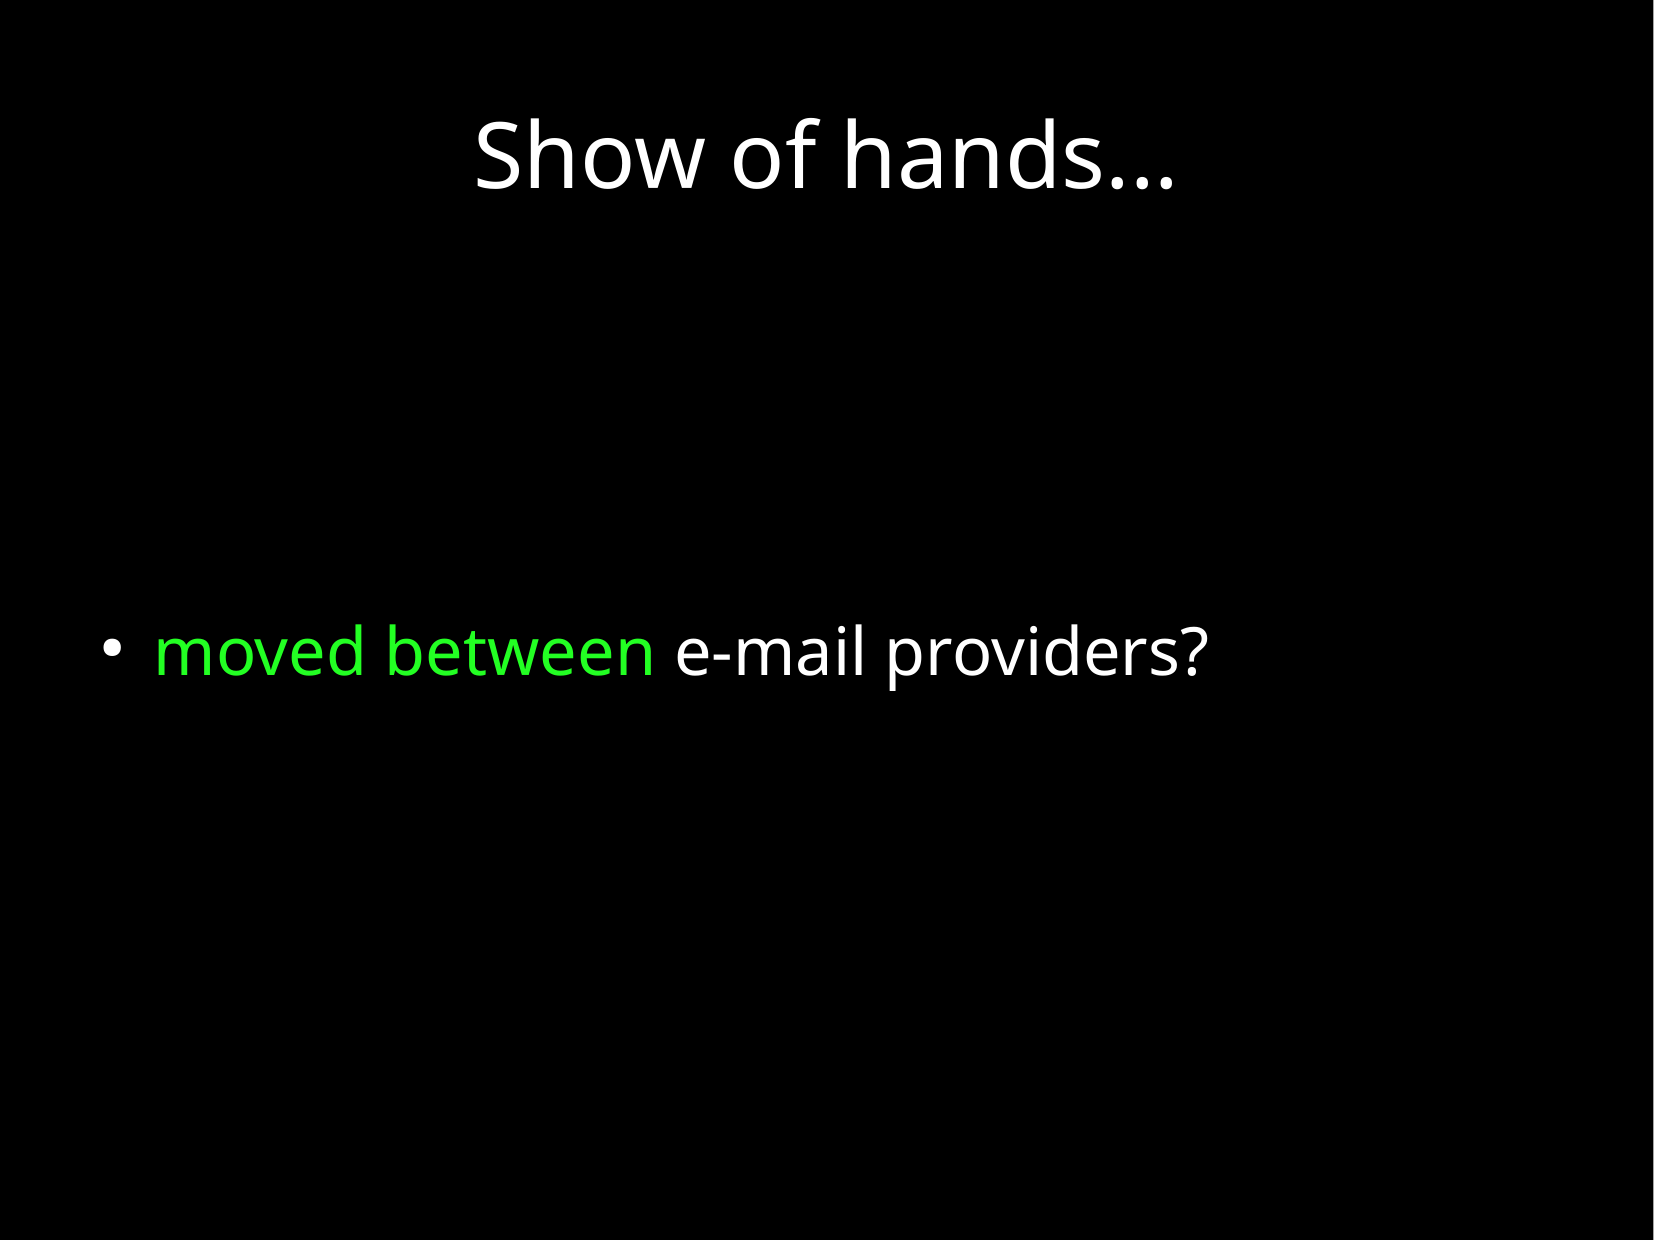

# Show of hands...
moved between e-mail providers?